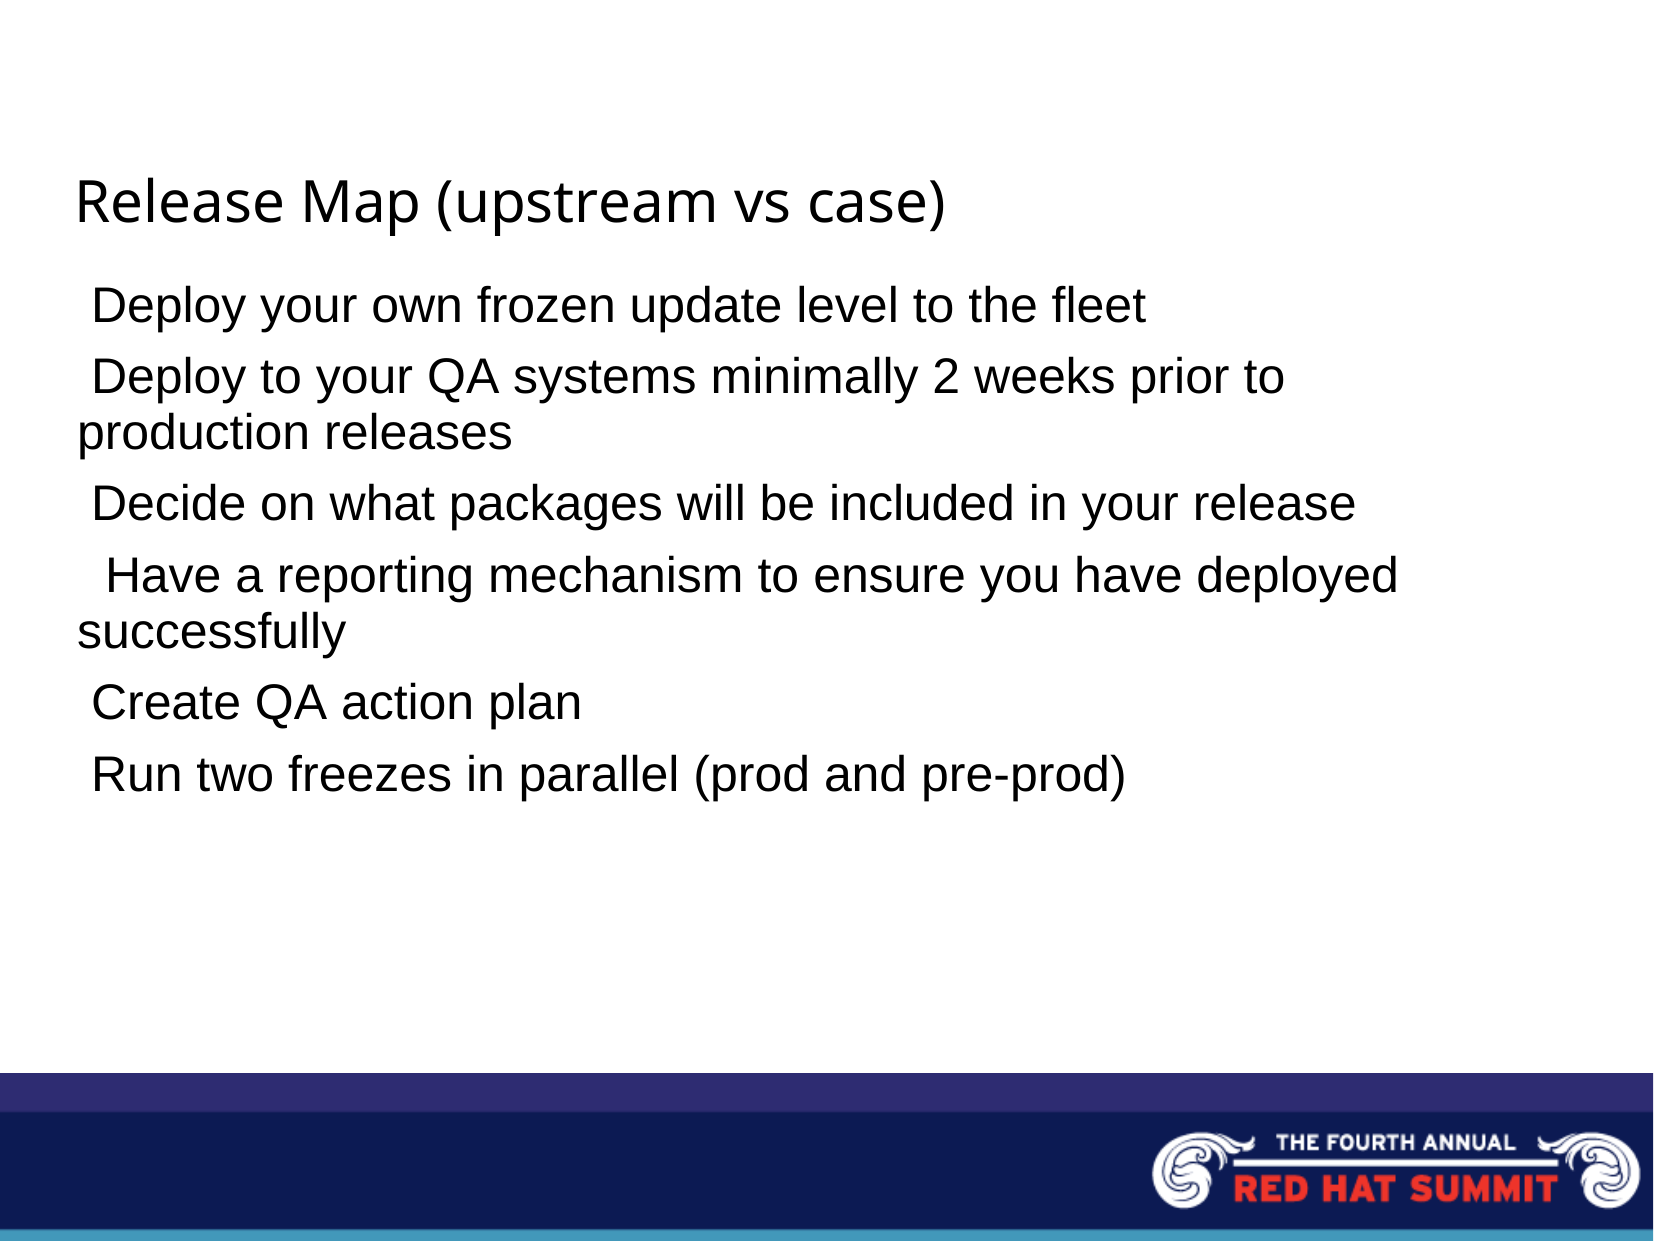

# Release Map (upstream vs case)
 Deploy your own frozen update level to the fleet
 Deploy to your QA systems minimally 2 weeks prior to production releases
 Decide on what packages will be included in your release
 Have a reporting mechanism to ensure you have deployed successfully
 Create QA action plan
 Run two freezes in parallel (prod and pre-prod)